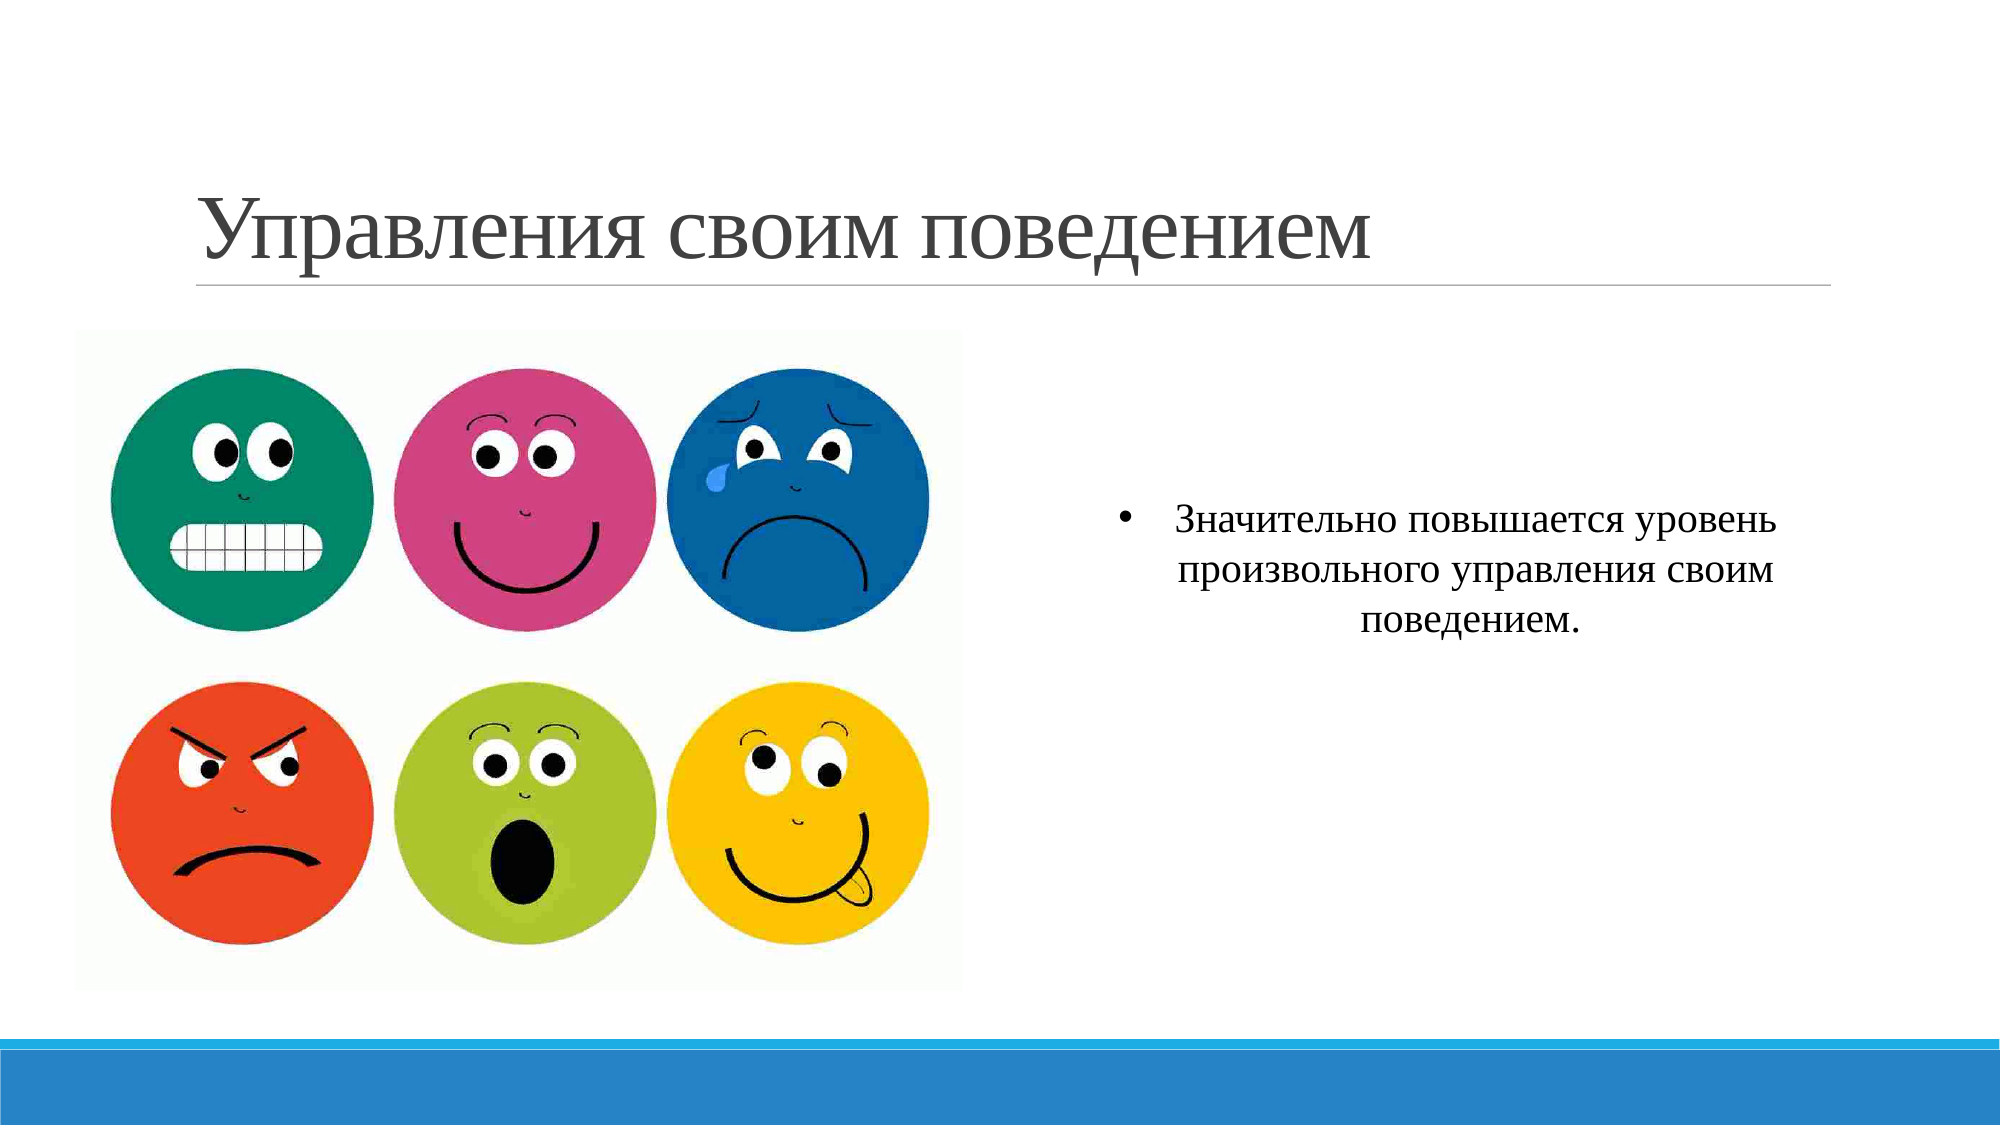

# Управления своим поведением
Значительно повышается уровень произвольного управления своим поведением.